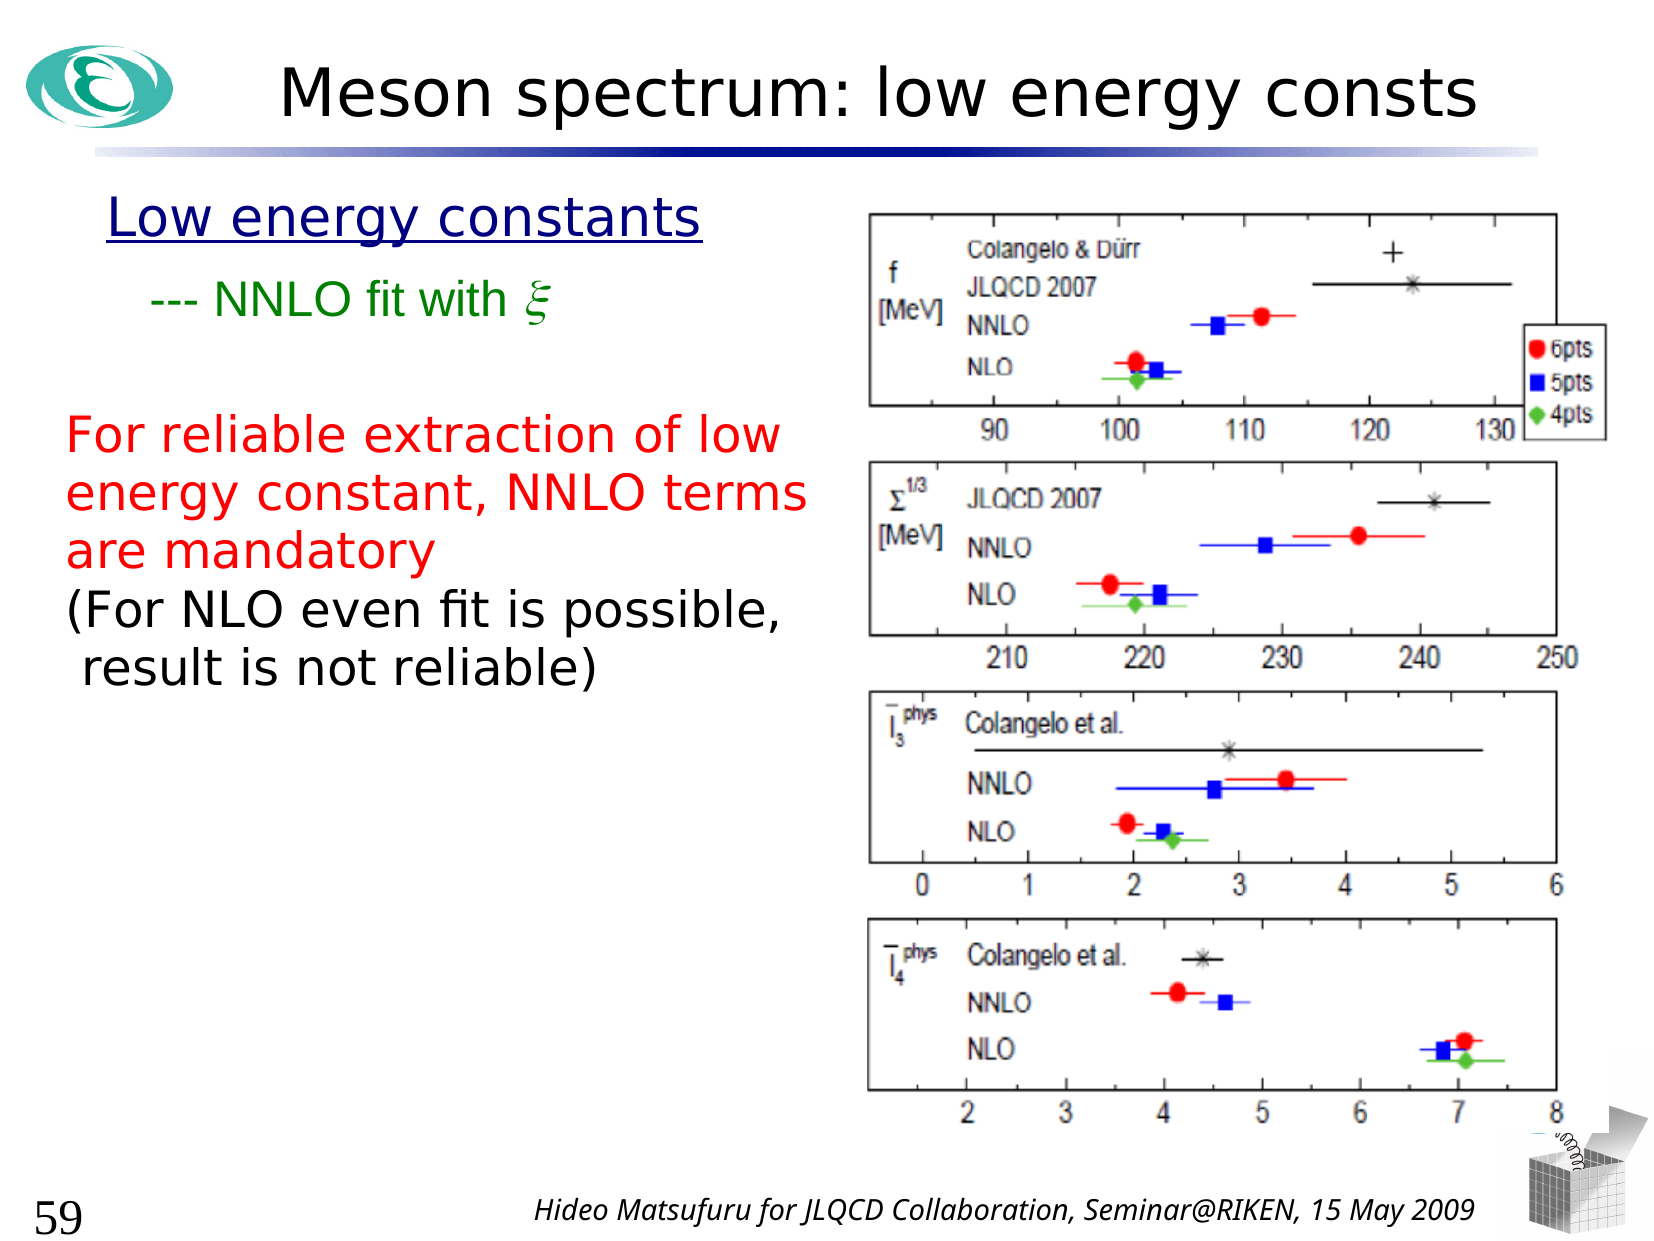

# Meson spectrum: low energy consts
Low energy constants
--- NNLO fit with 
For reliable extraction of low
energy constant, NNLO terms
are mandatory
(For NLO even fit is possible,
 result is not reliable)